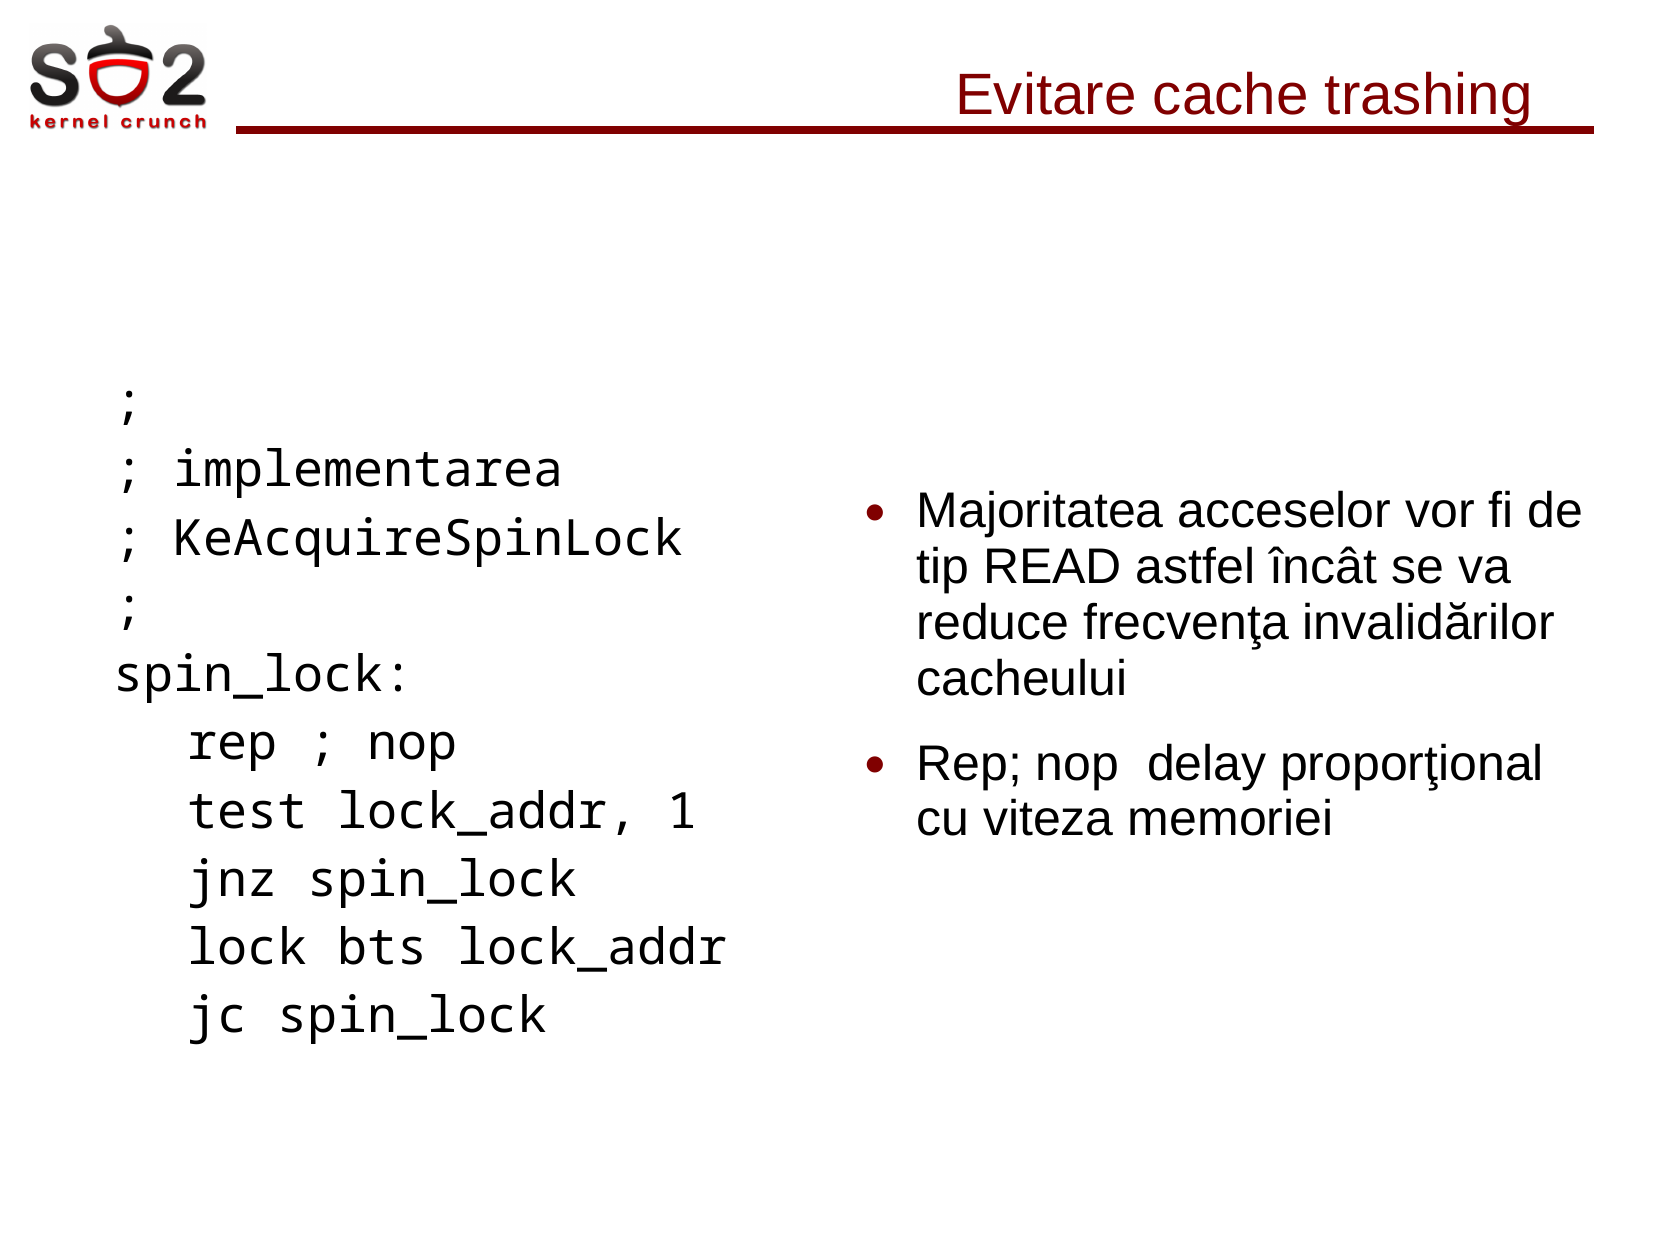

# Evitare cache trashing
Majoritatea acceselor vor fi de tip READ astfel încât se va reduce frecvenţa invalidărilor cacheului
Rep; nop delay proporţional cu viteza memoriei
;
; implementarea
; KeAcquireSpinLock
;
spin_lock:
	rep ; nop
	test lock_addr, 1
	jnz spin_lock
	lock bts lock_addr
	jc spin_lock